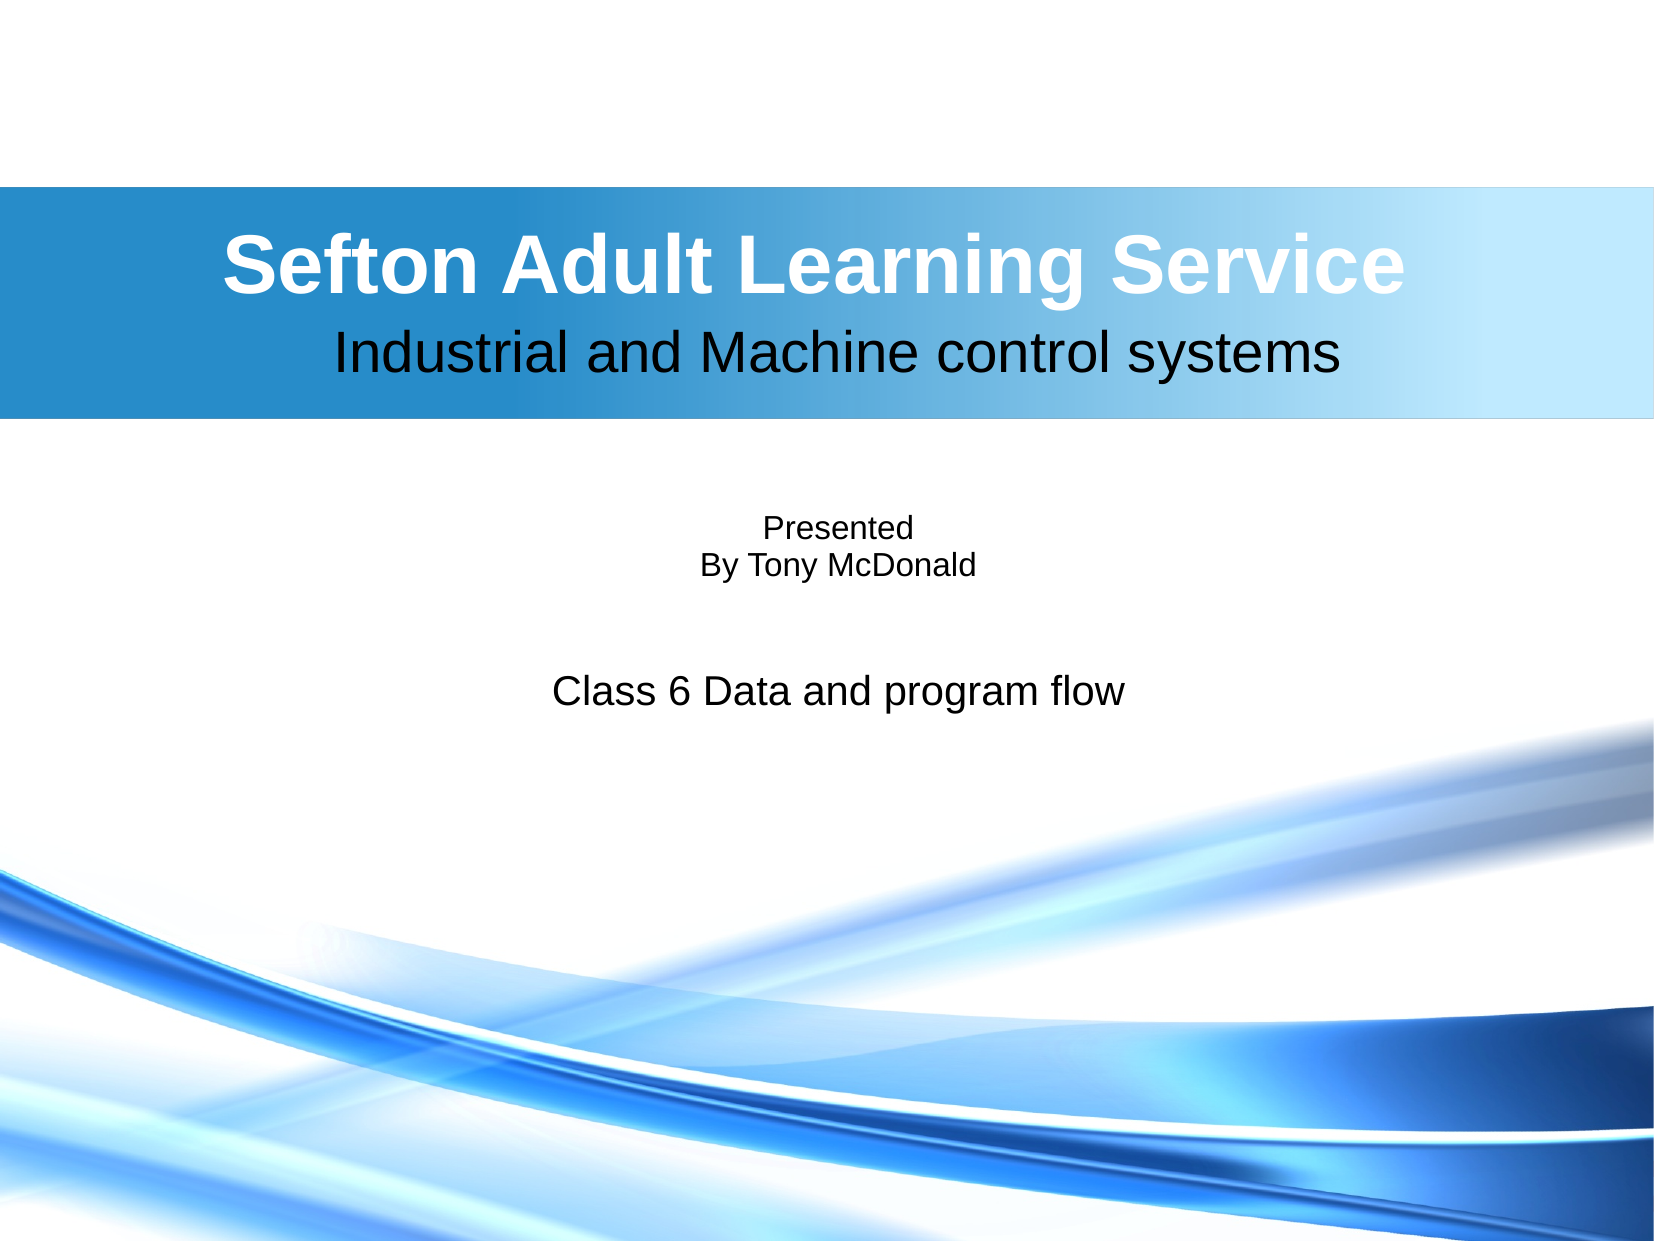

Sefton Adult Learning Service
Industrial and Machine control systems
Presented
By Tony McDonald
Class 6 Data and program flow